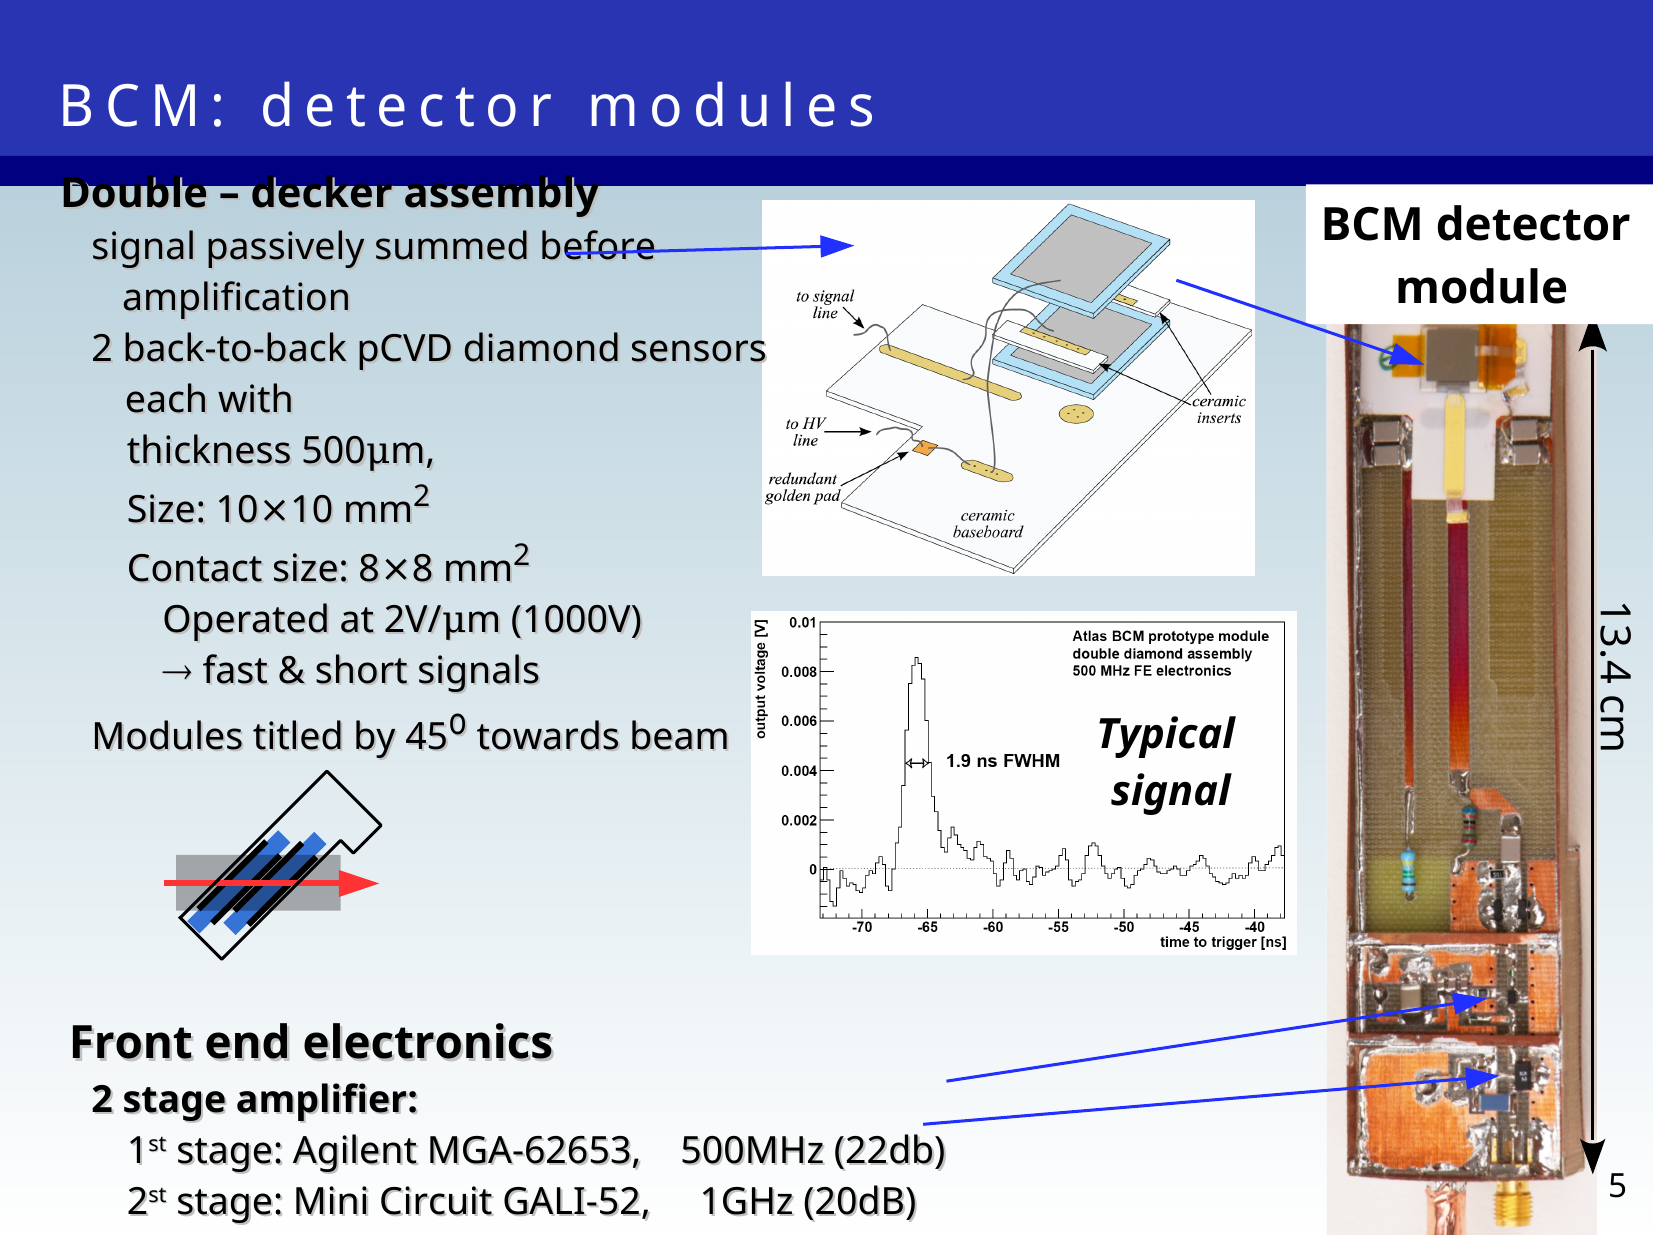

# BCM: detector modules
Double – decker assembly
signal passively summed before
amplification
2 back-to-back pCVD diamond sensors
each with
thickness 500μm,
Size: 10×10 mm2
Contact size: 8×8 mm2
Operated at 2V/μm (1000V)
 fast & short signals
Modules titled by 45o towards beam
Front end electronics
2 stage amplifier:
1st stage: Agilent MGA-62653, 500MHz (22db)
2st stage: Mini Circuit GALI-52, 1GHz (20dB)
BCM detector
module
13.4 cm
Typical
signal
5